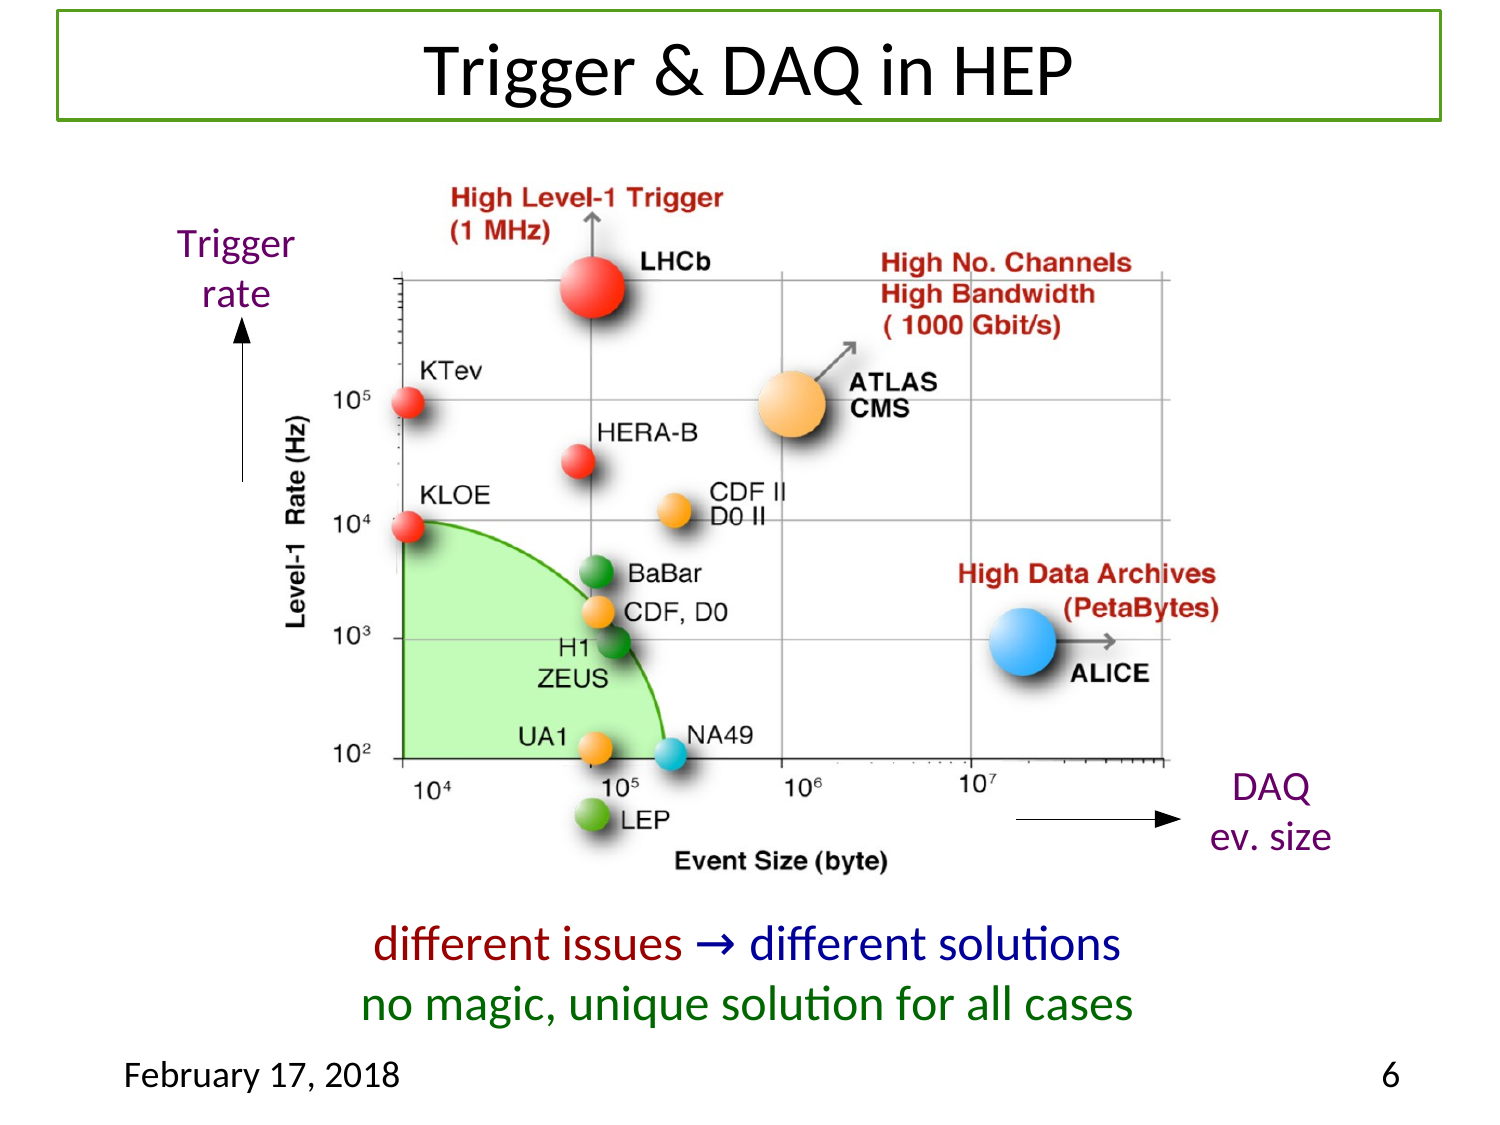

Trigger & DAQ in HEP
Trigger
rate
DAQ
ev. size
# different issues → different solutions no magic, unique solution for all cases
17 February 2018
6